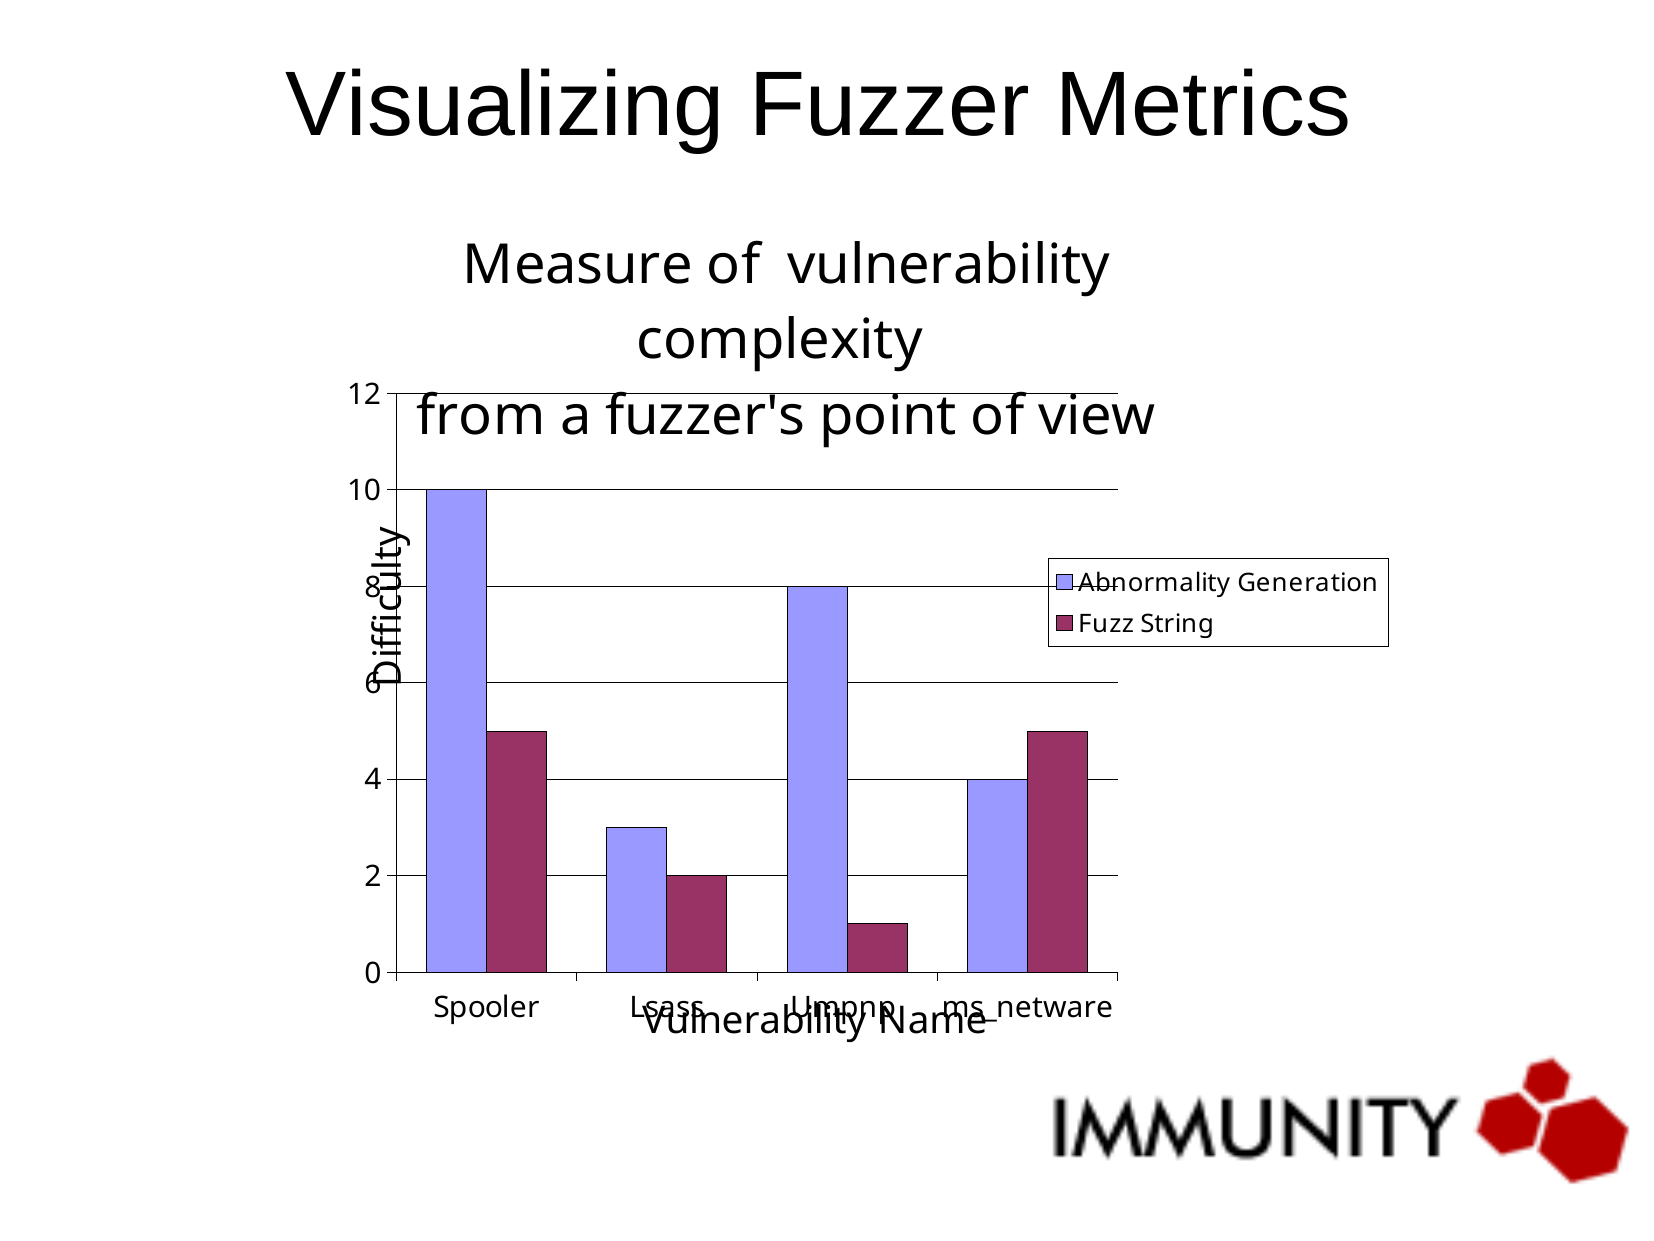

# Visualizing Fuzzer Metrics
### Chart: Measure of vulnerability complexity
from a fuzzer's point of view
| Category | Abnormality Generation | Fuzz String |
|---|---|---|
| Spooler | 10.0 | 5.0 |
| Lsass | 3.0 | 2.0 |
| Umpnp | 8.0 | 1.0 |
| ms_netware | 4.0 | 5.0 |